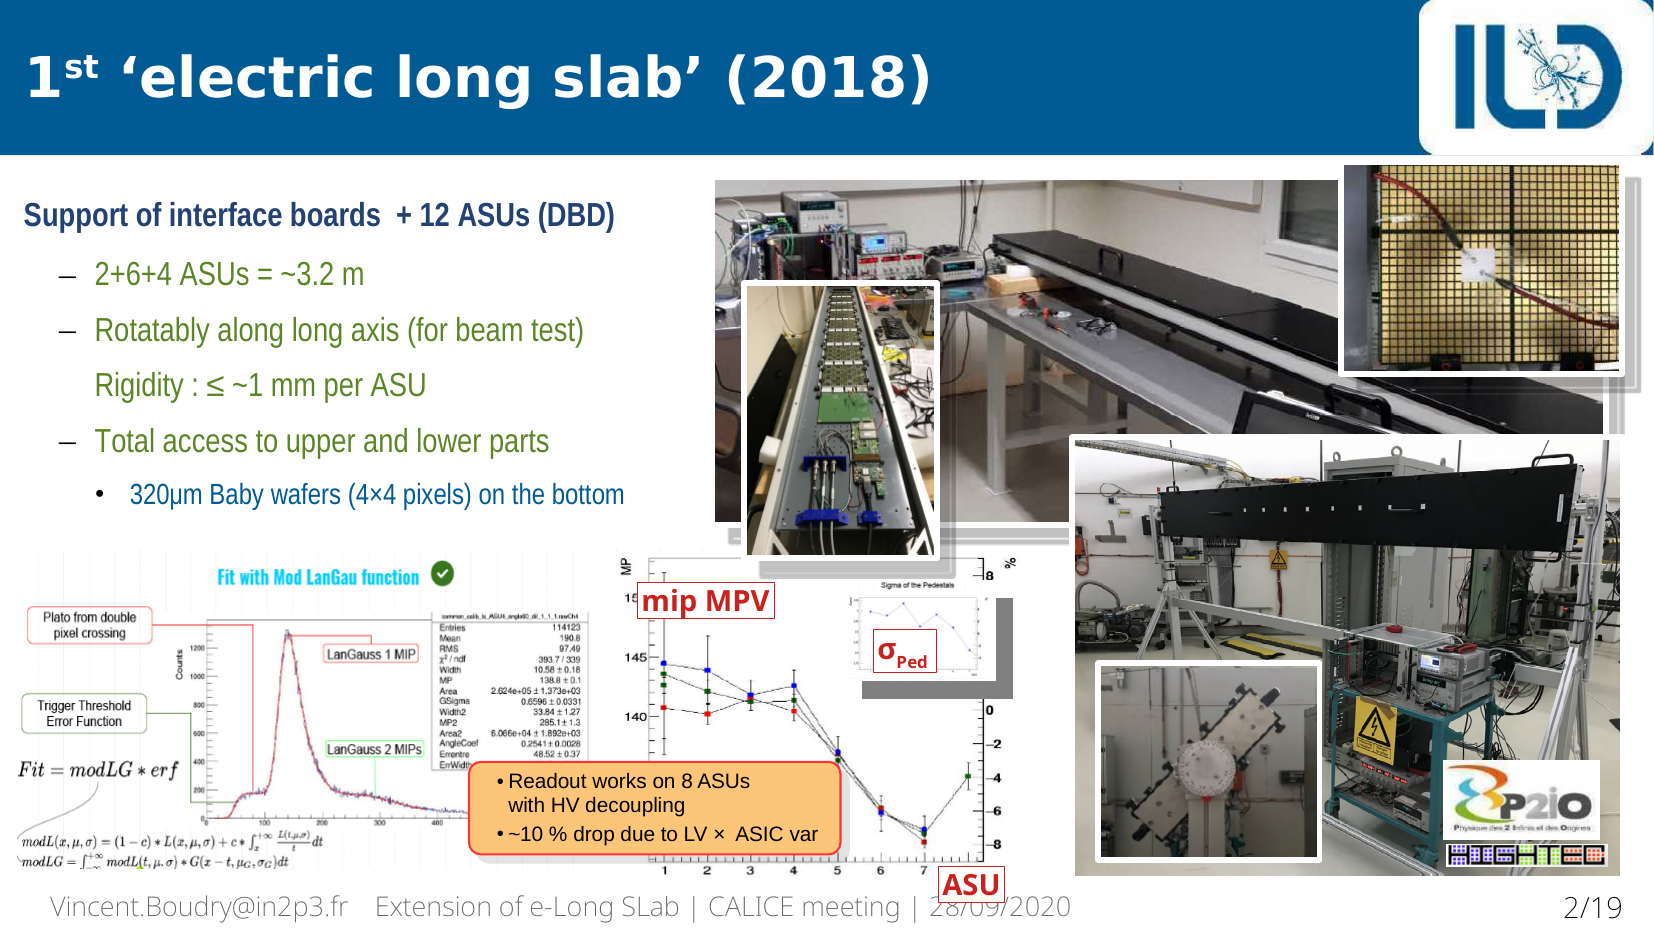

# 1st ‘electric long slab’ (2018)
Support of interface boards + 12 ASUs (DBD)
2+6+4 ASUs = ~3.2 m
Rotatably along long axis (for beam test)
Rigidity : ≤ ~1 mm per ASU
Total access to upper and lower parts
320μm Baby wafers (4×4 pixels) on the bottom
Vincent.Boudry@in2p3.fr
Extension of e-Long SLab | CALICE meeting | 28/09/2020
2